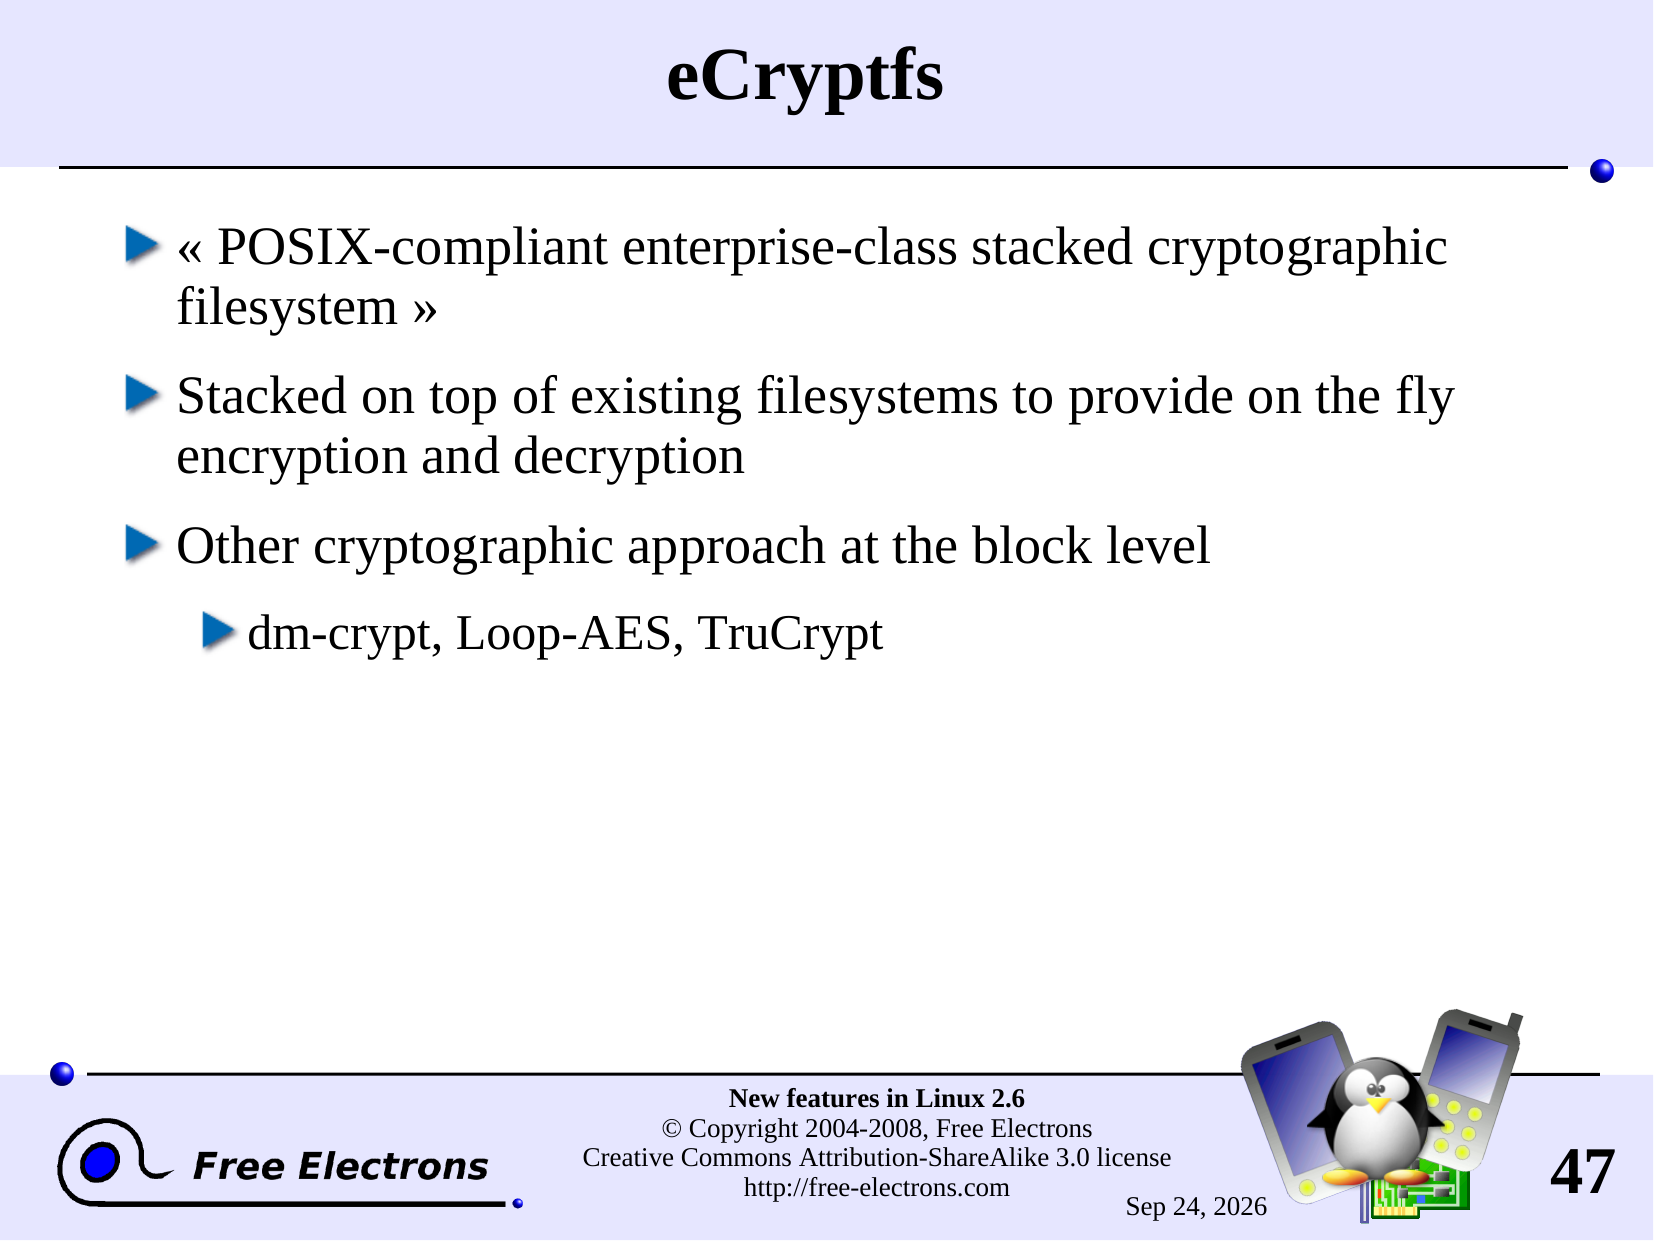

# eCryptfs
« POSIX-compliant enterprise-class stacked cryptographic filesystem »
Stacked on top of existing filesystems to provide on the fly encryption and decryption
Other cryptographic approach at the block level
dm-crypt, Loop-AES, TruCrypt